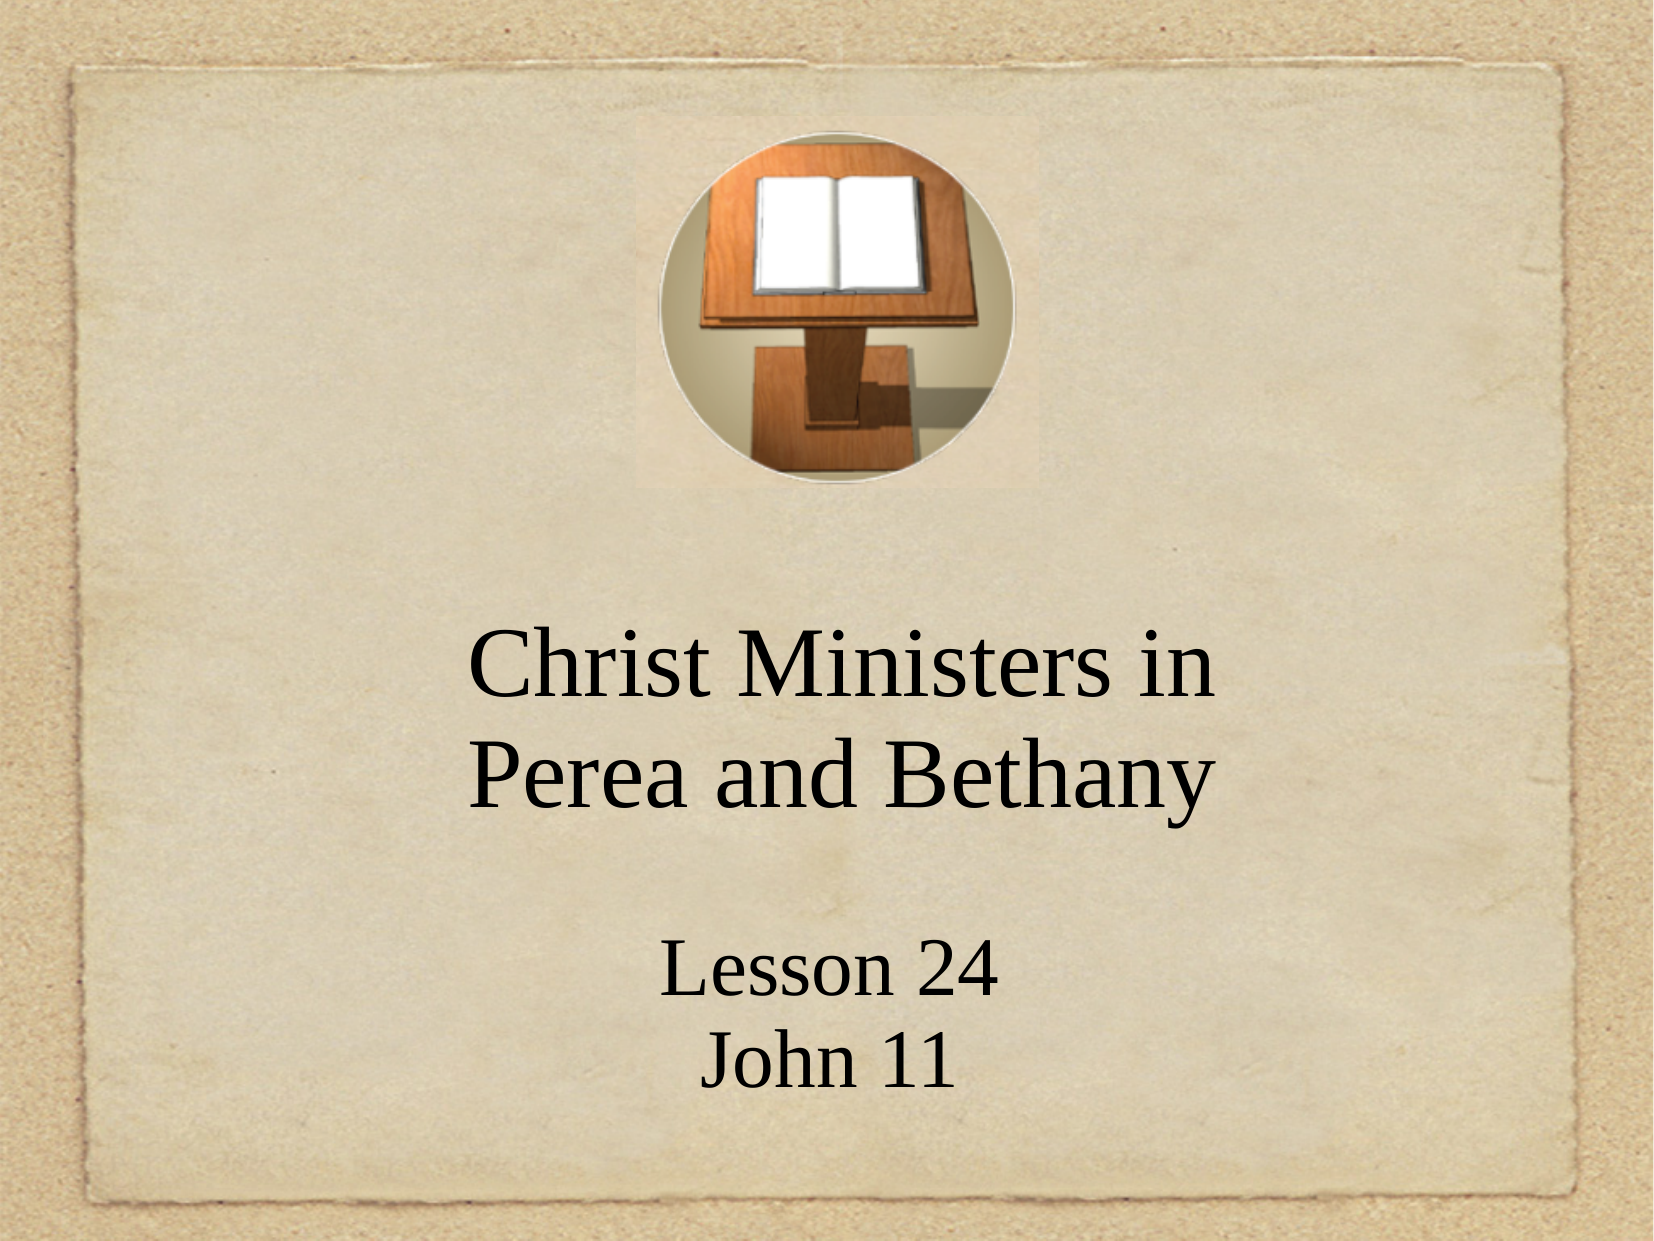

#
 Christ Ministers in
 Perea and Bethany
Lesson 24
John 11